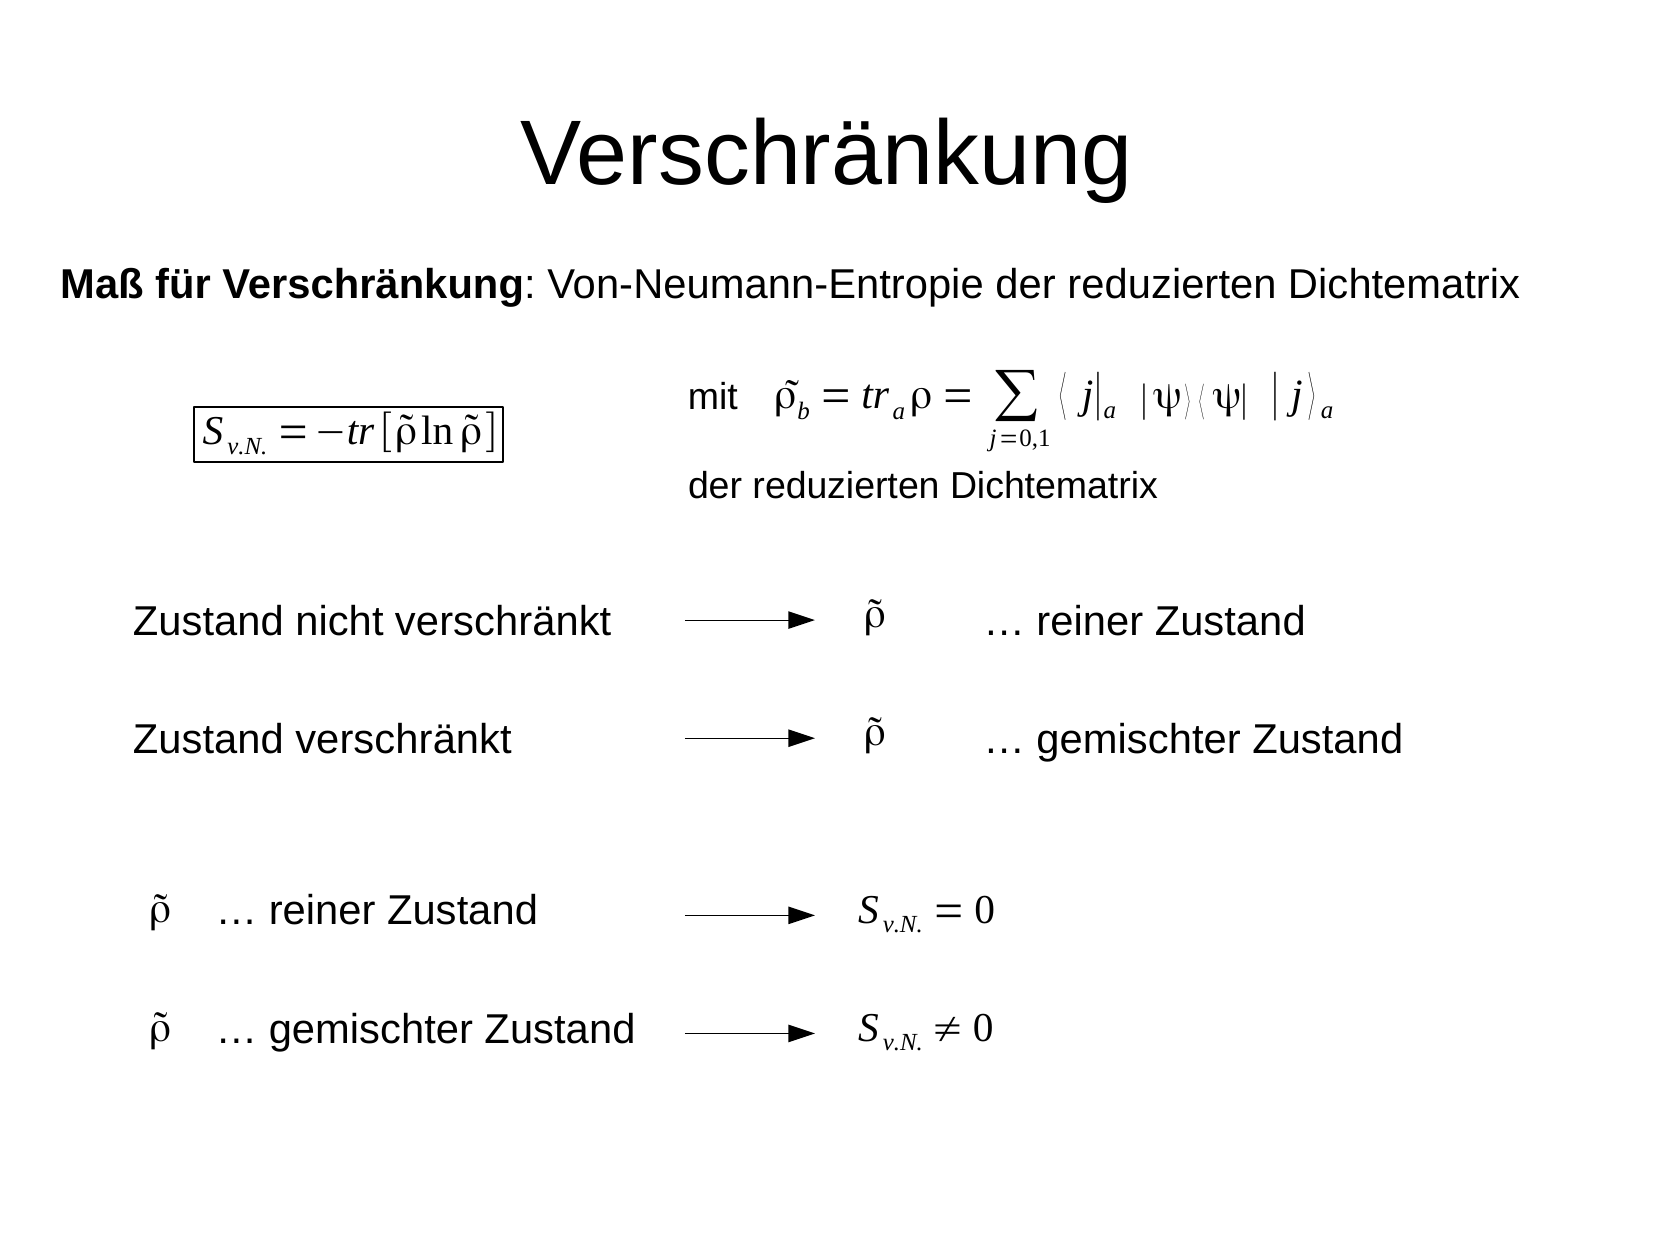

# Verschränkung
Maß für Verschränkung: Von-Neumann-Entropie der reduzierten Dichtematrix
mit
der reduzierten Dichtematrix
Zustand nicht verschränkt
… reiner Zustand
Zustand verschränkt
… gemischter Zustand
… reiner Zustand
… gemischter Zustand